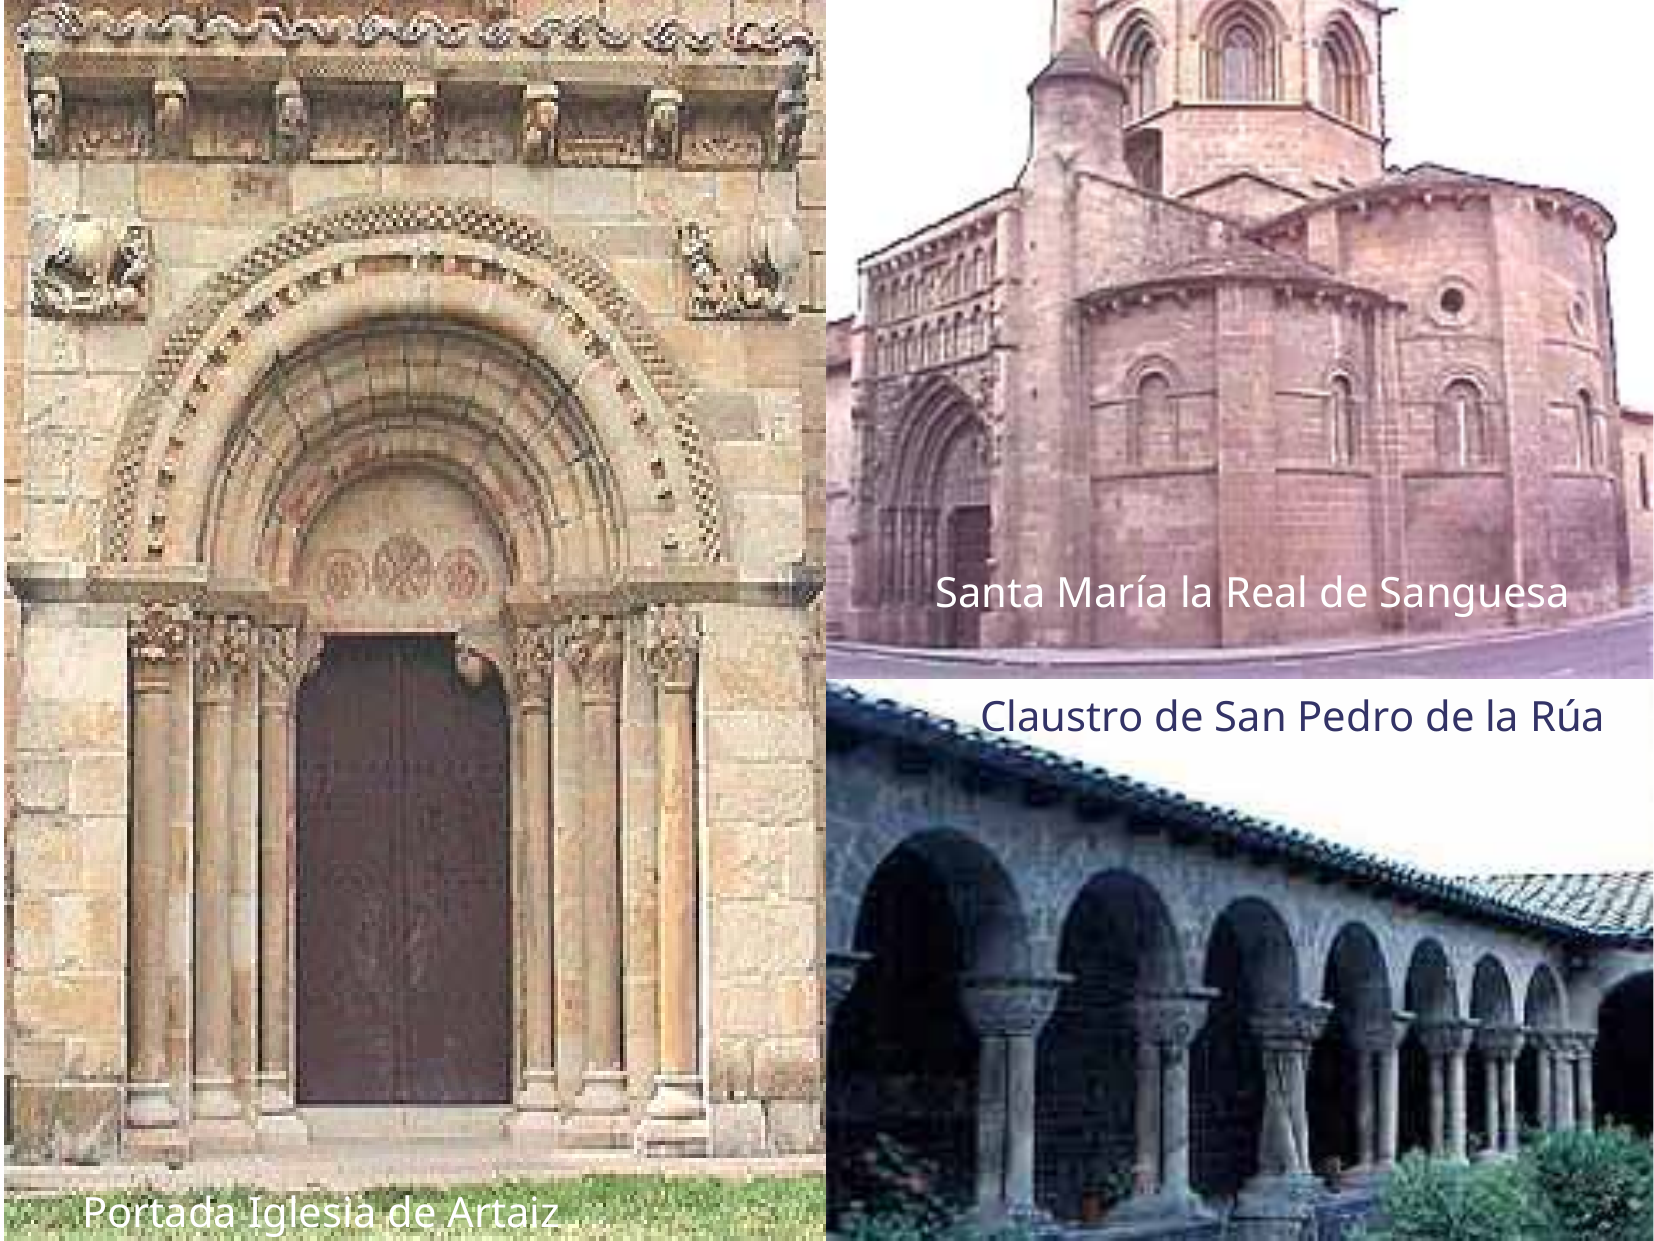

Santa María la Real de Sanguesa
Claustro de San Pedro de la Rúa
Portada Iglesia de Artaiz